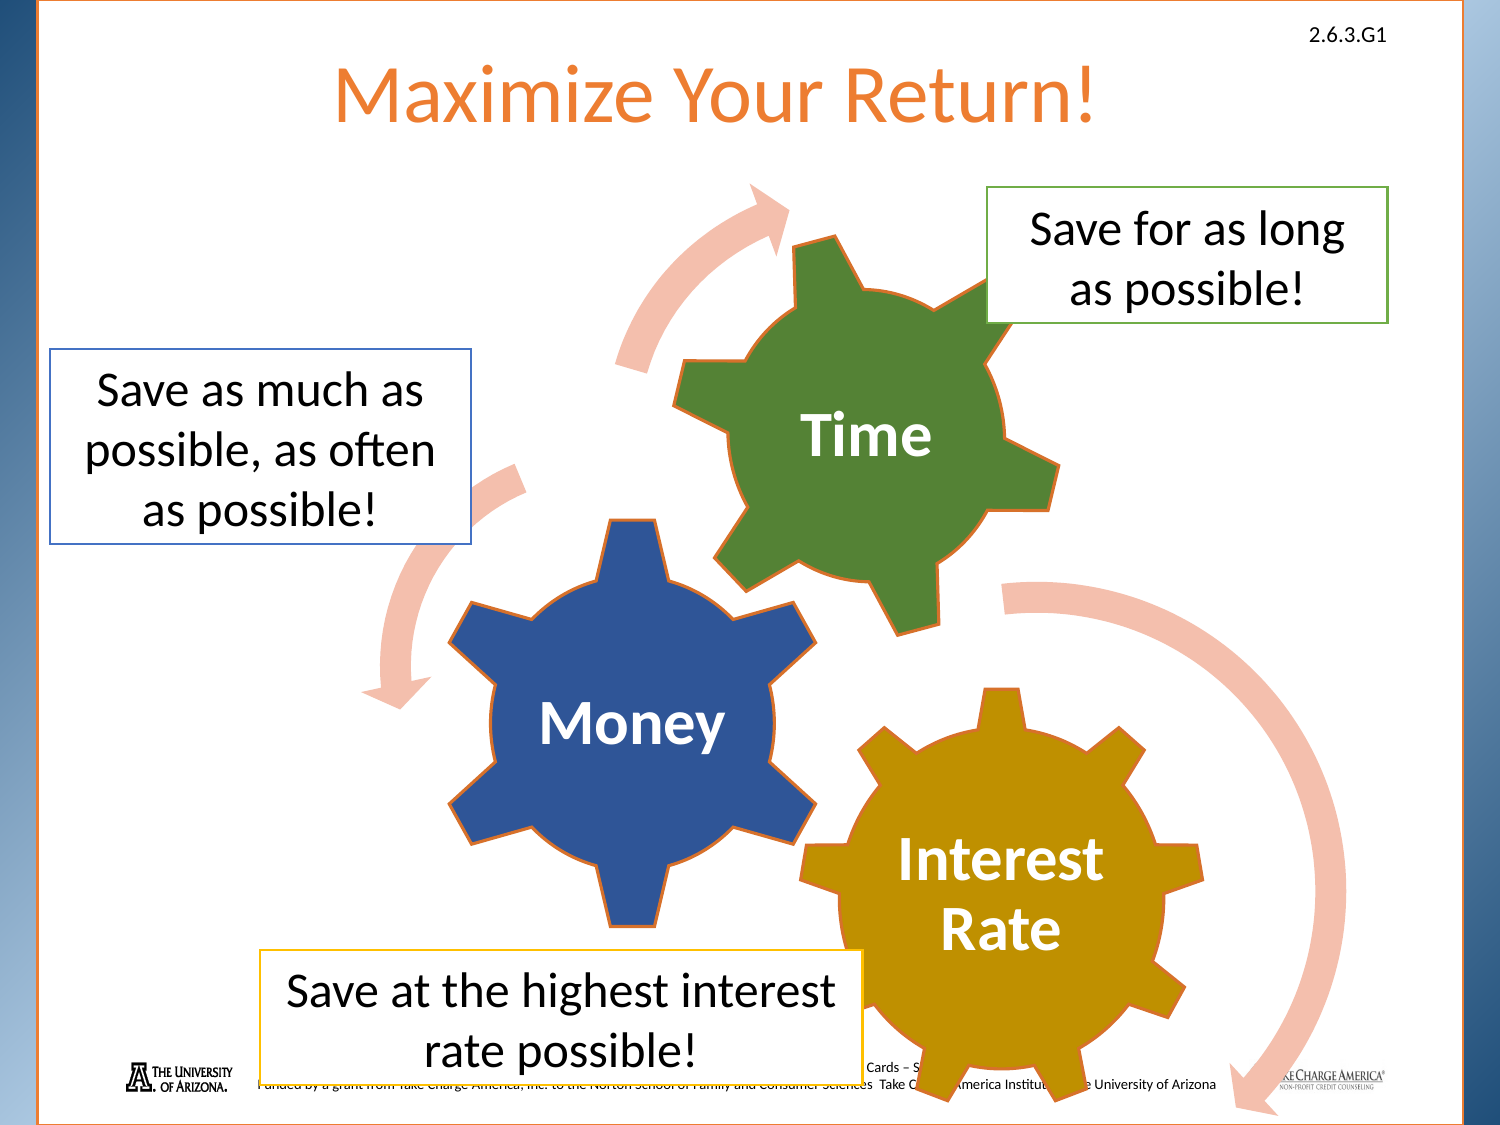

# Maximize Your Return!
Time
Money
Interest Rate
Save for as long as possible!
Save as much as possible, as often as possible!
Save at the highest interest rate possible!